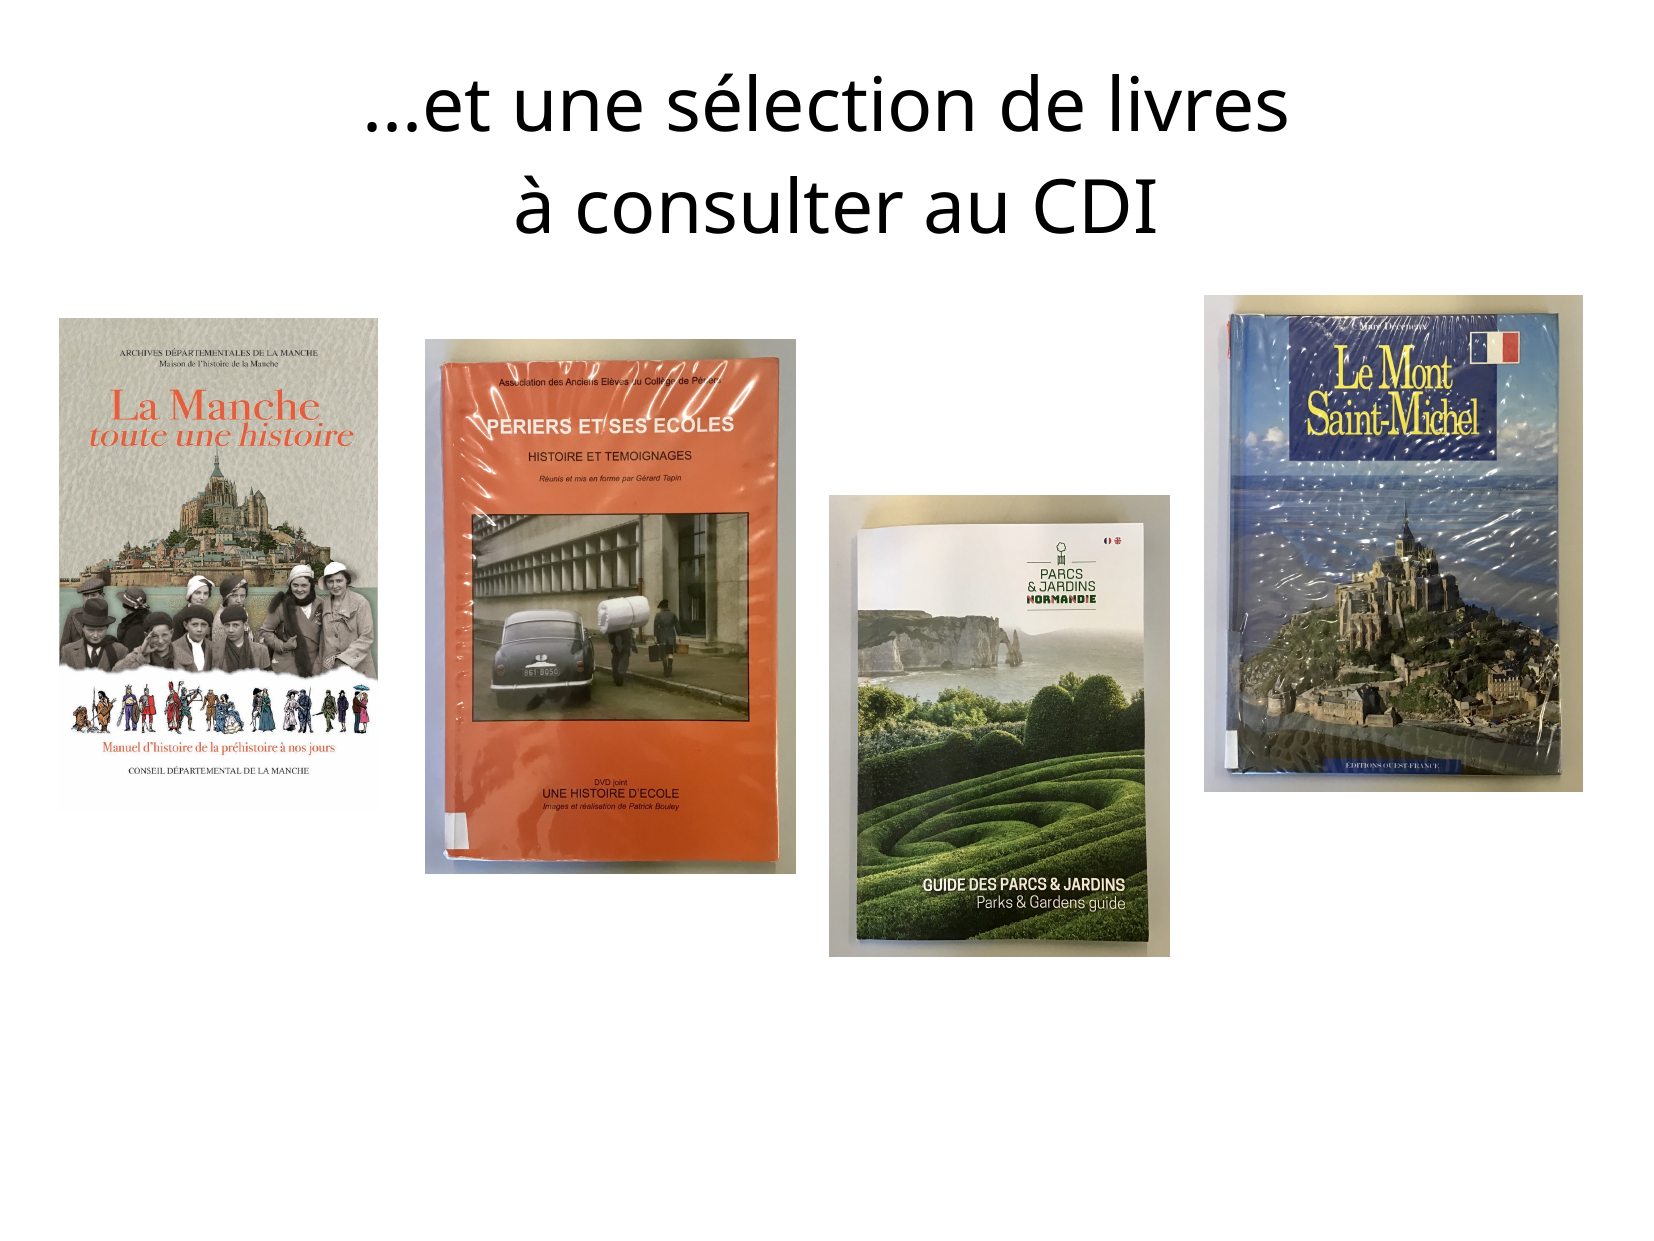

# ...et une sélection de livres à consulter au CDI